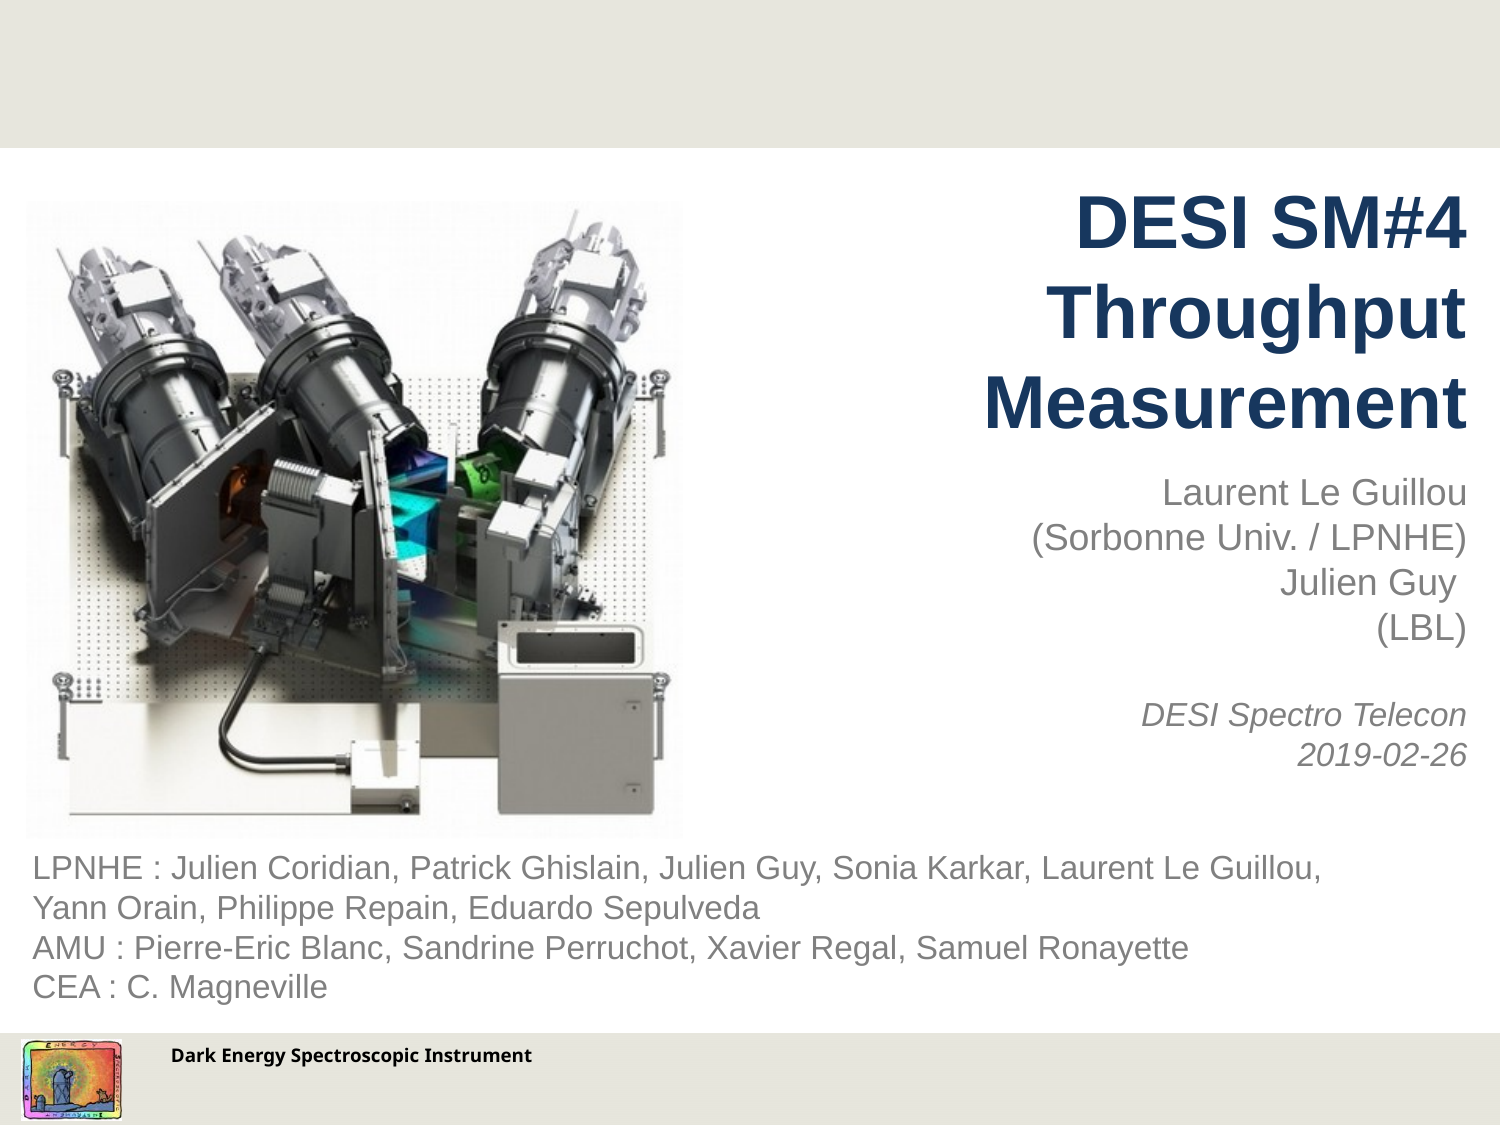

# DESI SM#4 Throughput Measurement
Laurent Le Guillou
(Sorbonne Univ. / LPNHE)
Julien Guy
(LBL)
DESI Spectro Telecon
2019-02-26
LPNHE : Julien Coridian, Patrick Ghislain, Julien Guy, Sonia Karkar, Laurent Le Guillou,
Yann Orain, Philippe Repain, Eduardo Sepulveda
AMU : Pierre-Eric Blanc, Sandrine Perruchot, Xavier Regal, Samuel Ronayette
CEA : C. Magneville